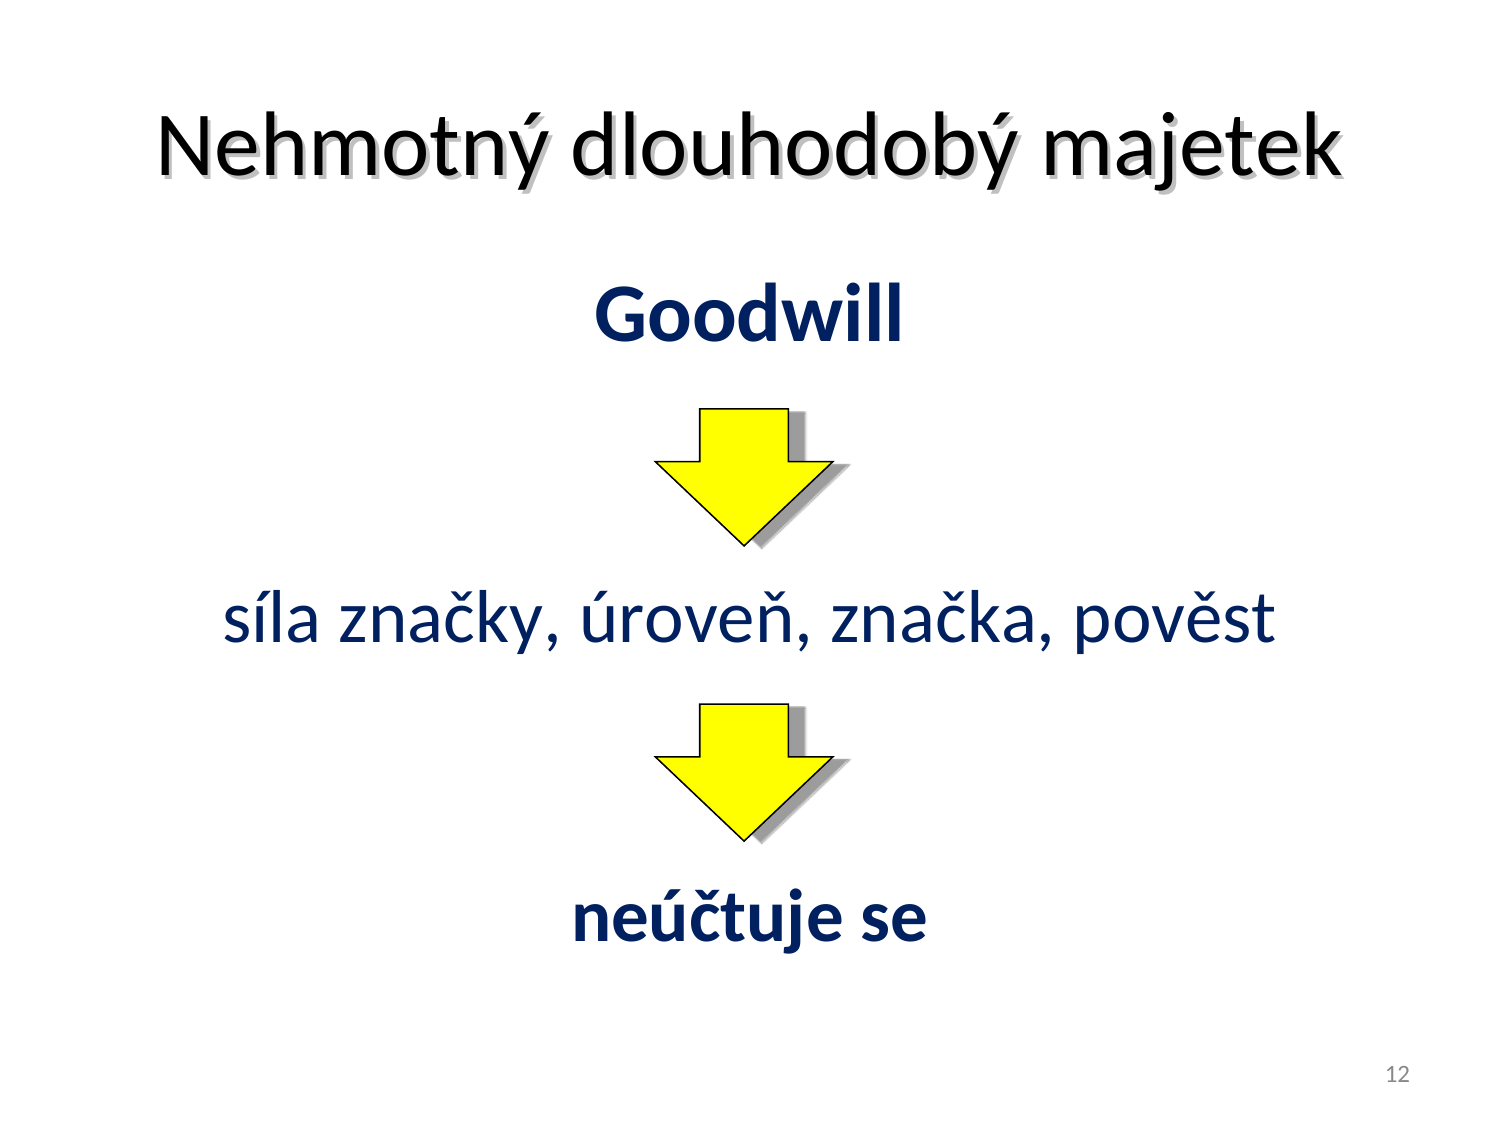

# Nehmotný dlouhodobý majetek
Goodwill
 síla značky, úroveň, značka, pověst
neúčtuje se